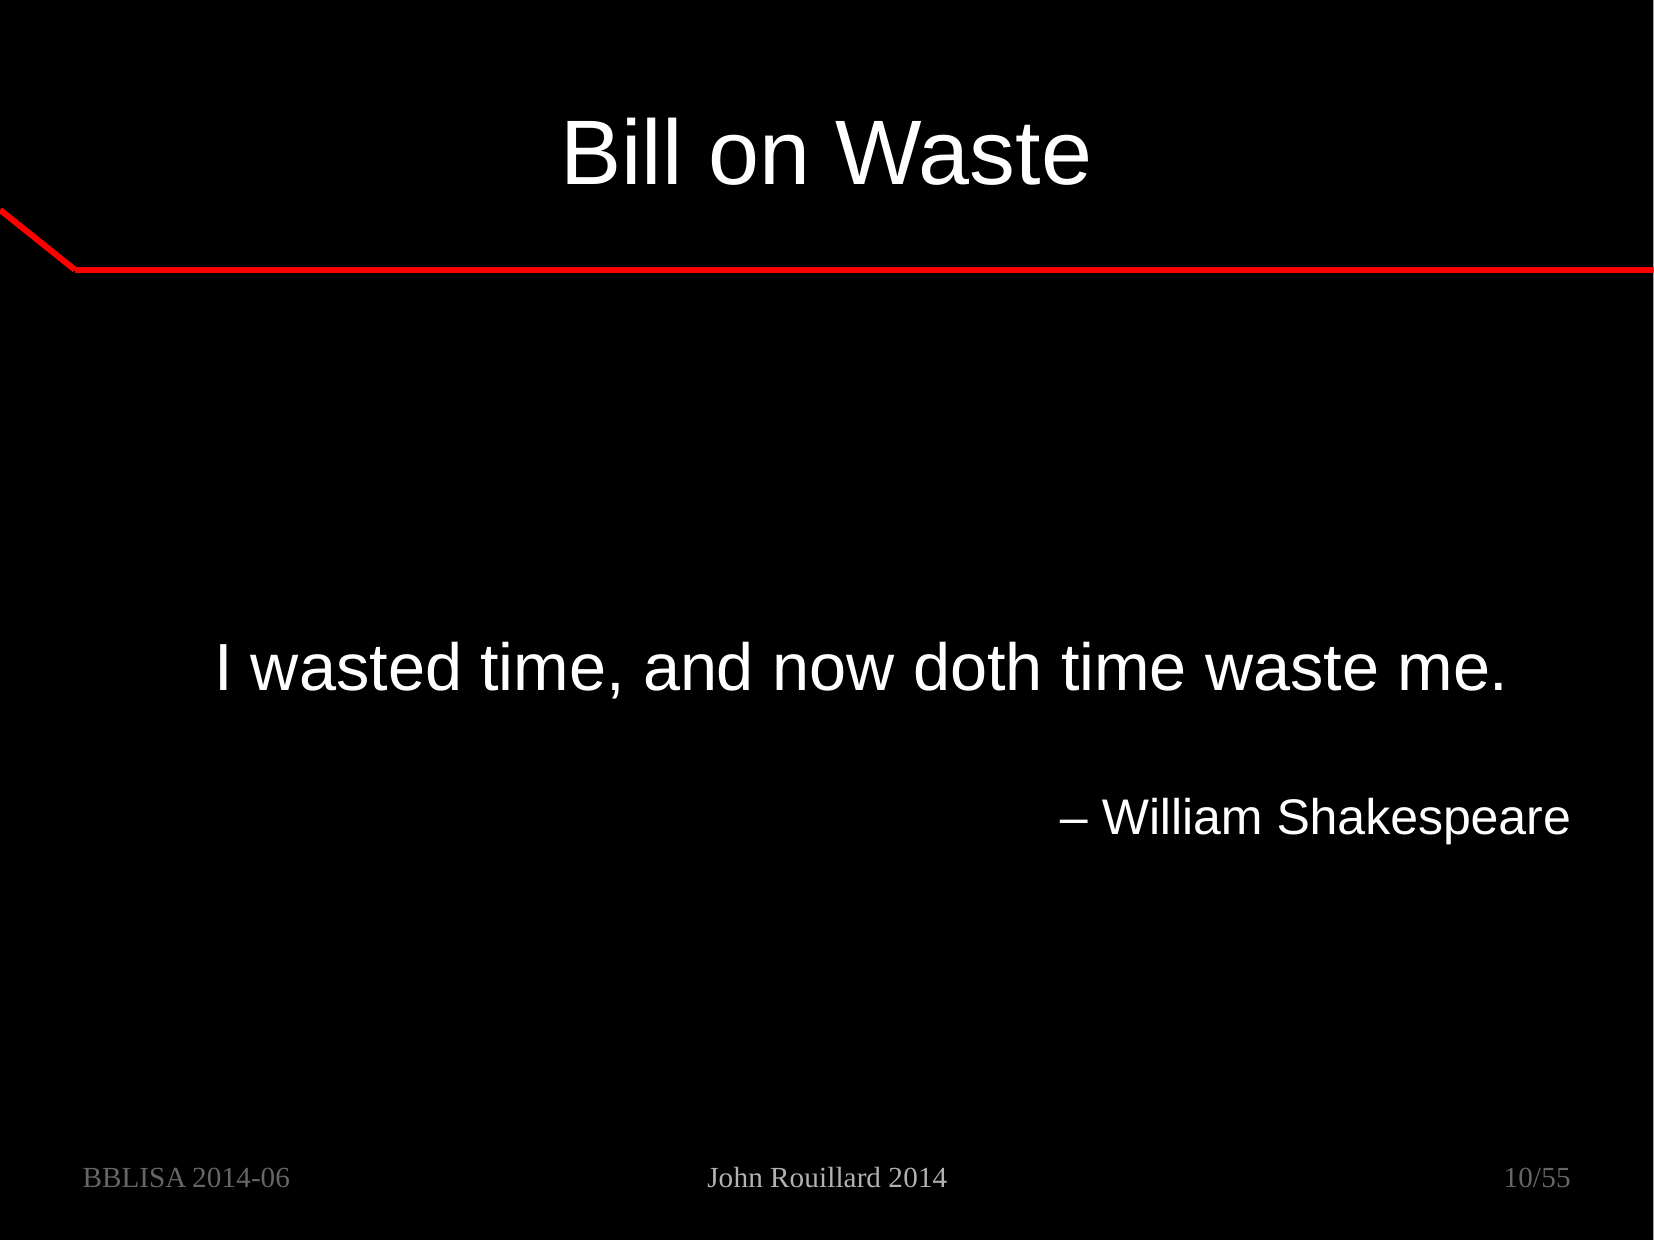

# Bill on Waste
I wasted time, and now doth time waste me.
– William Shakespeare
BBLISA 2014-06
John Rouillard 2014
10